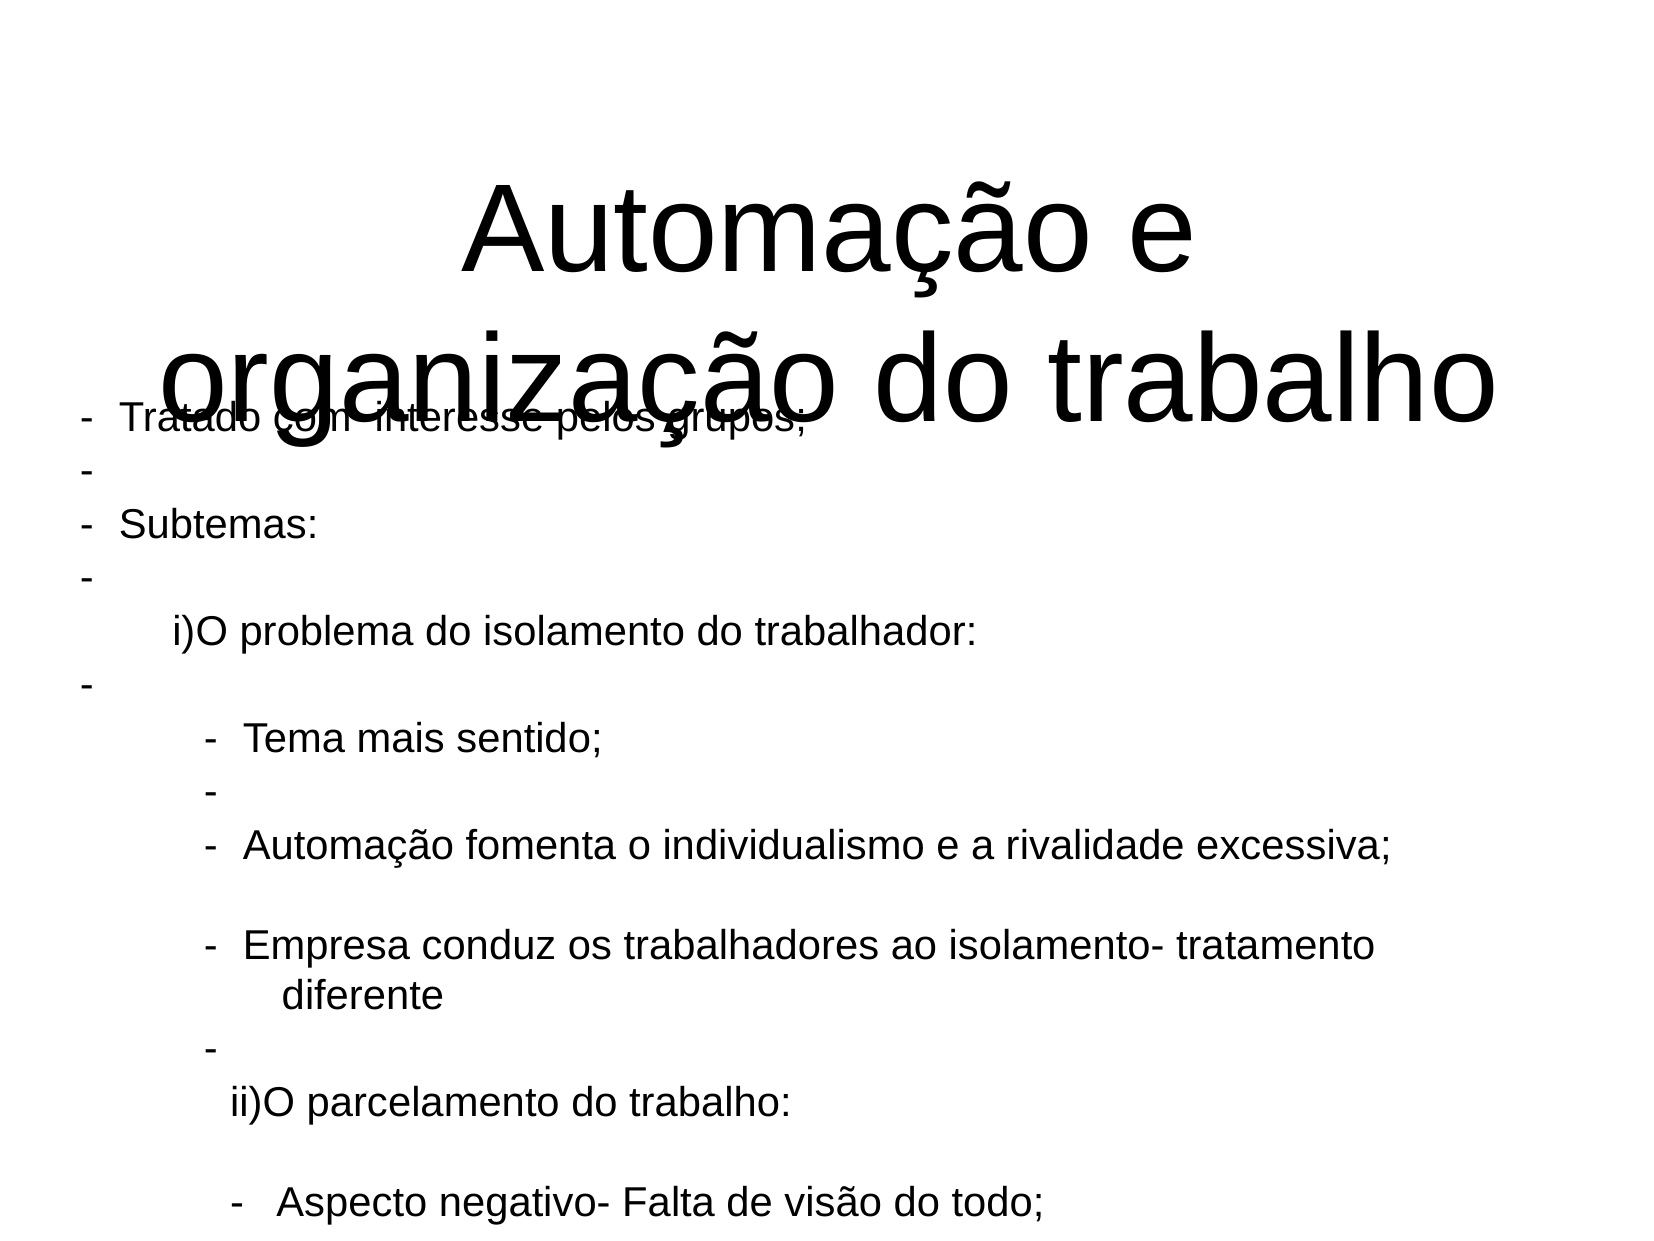

# Automação e organização do trabalho
Tratado com interesse pelos grupos;
Subtemas:
 i)O problema do isolamento do trabalhador:
Tema mais sentido;
Automação fomenta o individualismo e a rivalidade excessiva;
Empresa conduz os trabalhadores ao isolamento- tratamento diferente
ii)O parcelamento do trabalho:
- Aspecto negativo- Falta de visão do todo;
Aspecto positivo - Menos responsabilidade no todo.